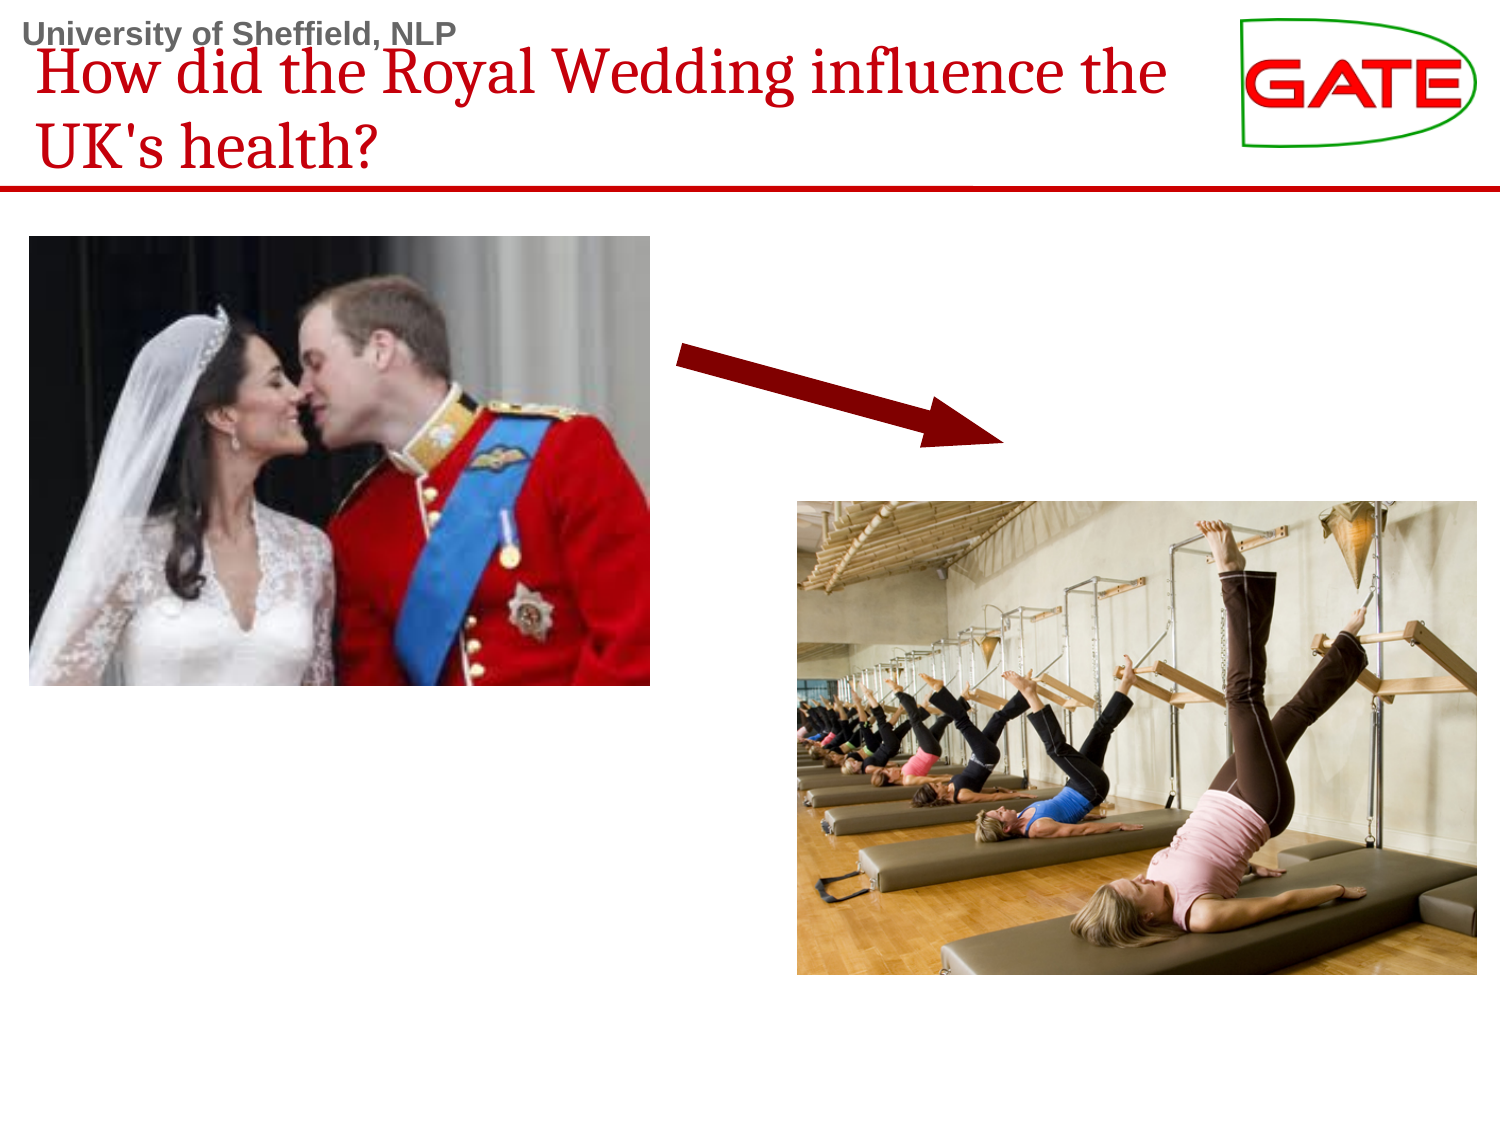

# How did the Royal Wedding influence the UK's health?